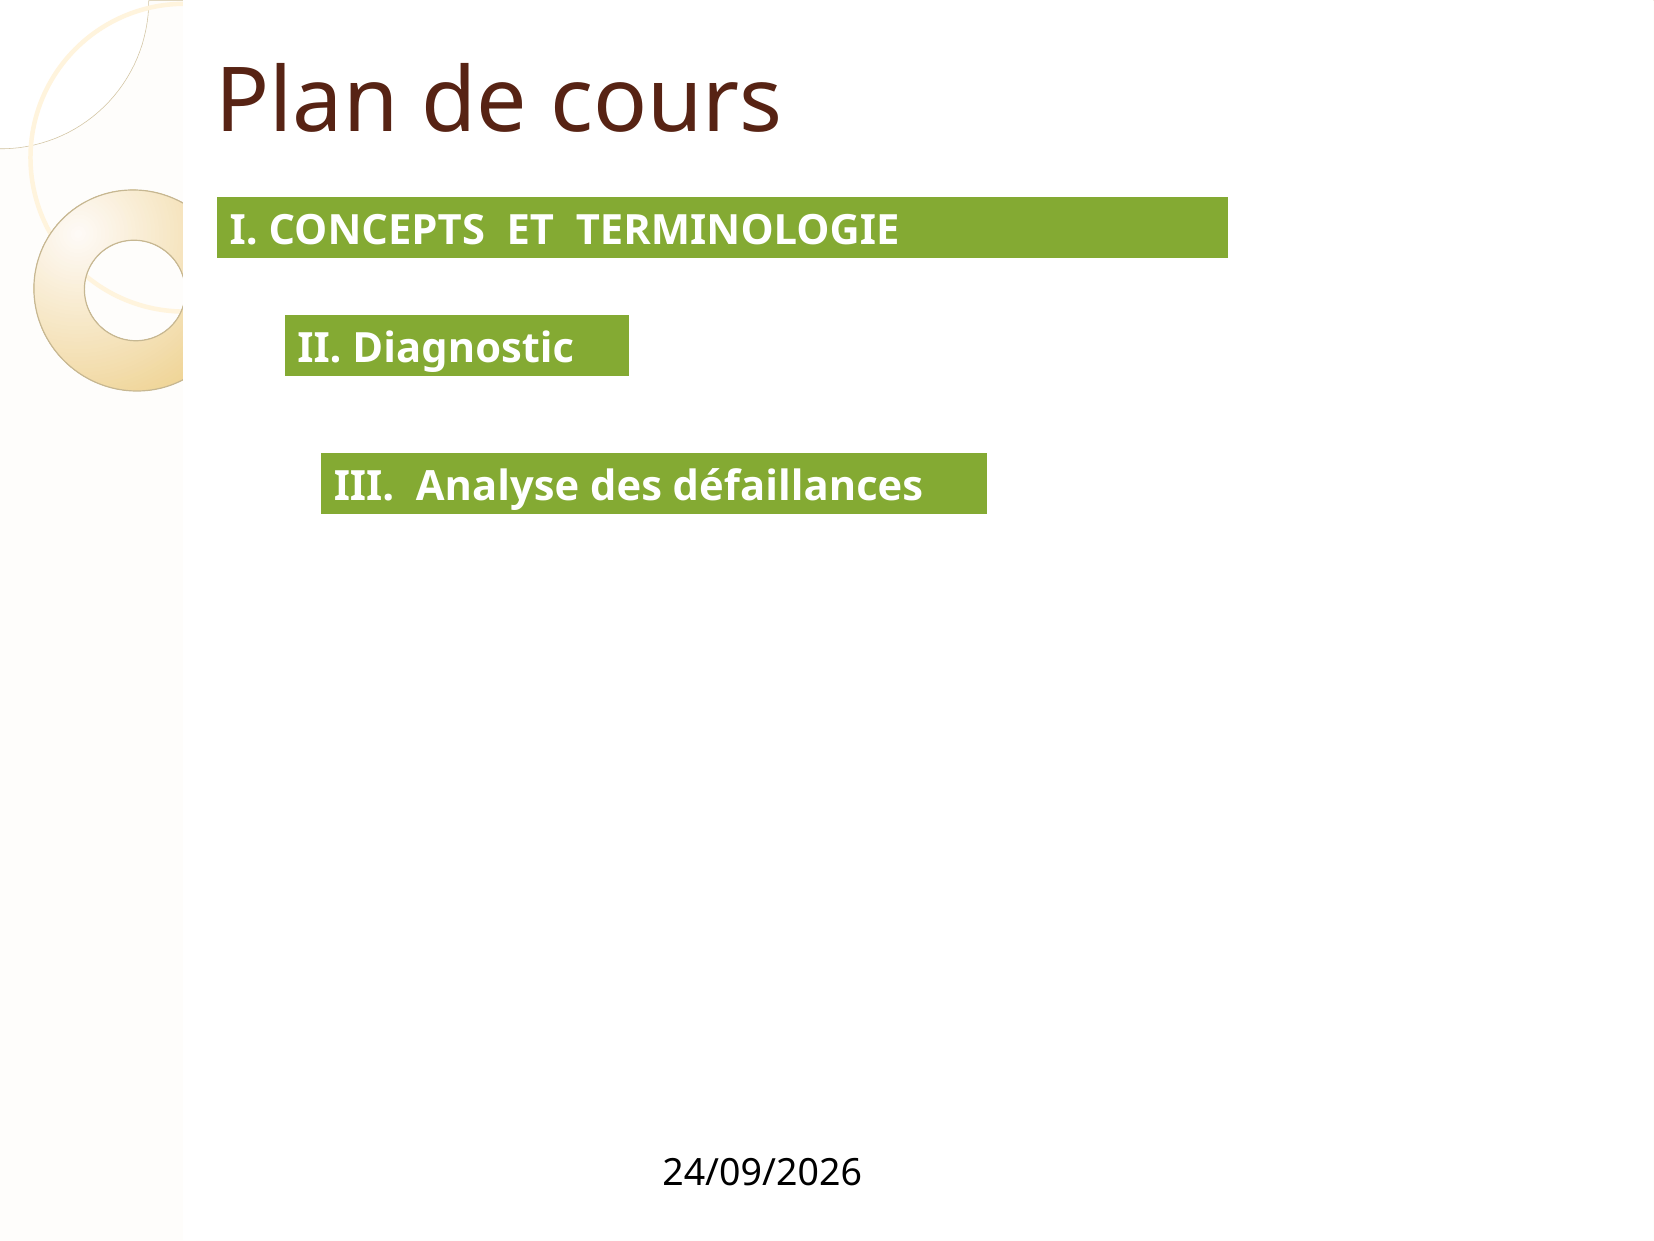

# Plan de cours
I. CONCEPTS ET TERMINOLOGIE
II. Diagnostic
III. Analyse des défaillances